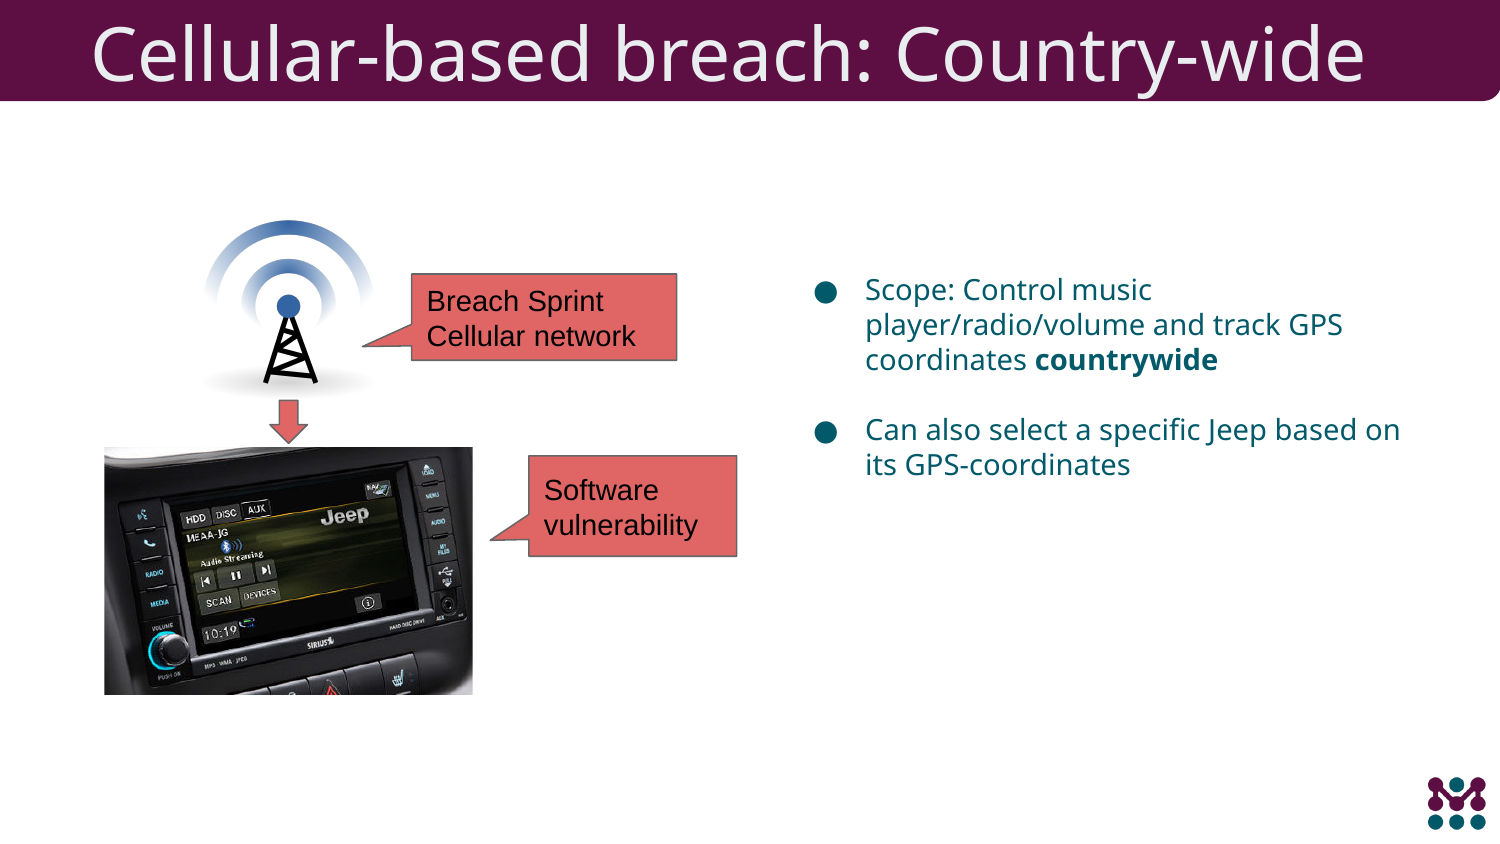

# Cellular-based breach: Country-wide
Scope: Control music player/radio/volume and track GPS coordinates countrywide
Can also select a specific Jeep based on its GPS-coordinates
Breach Sprint Cellular network
Software vulnerability